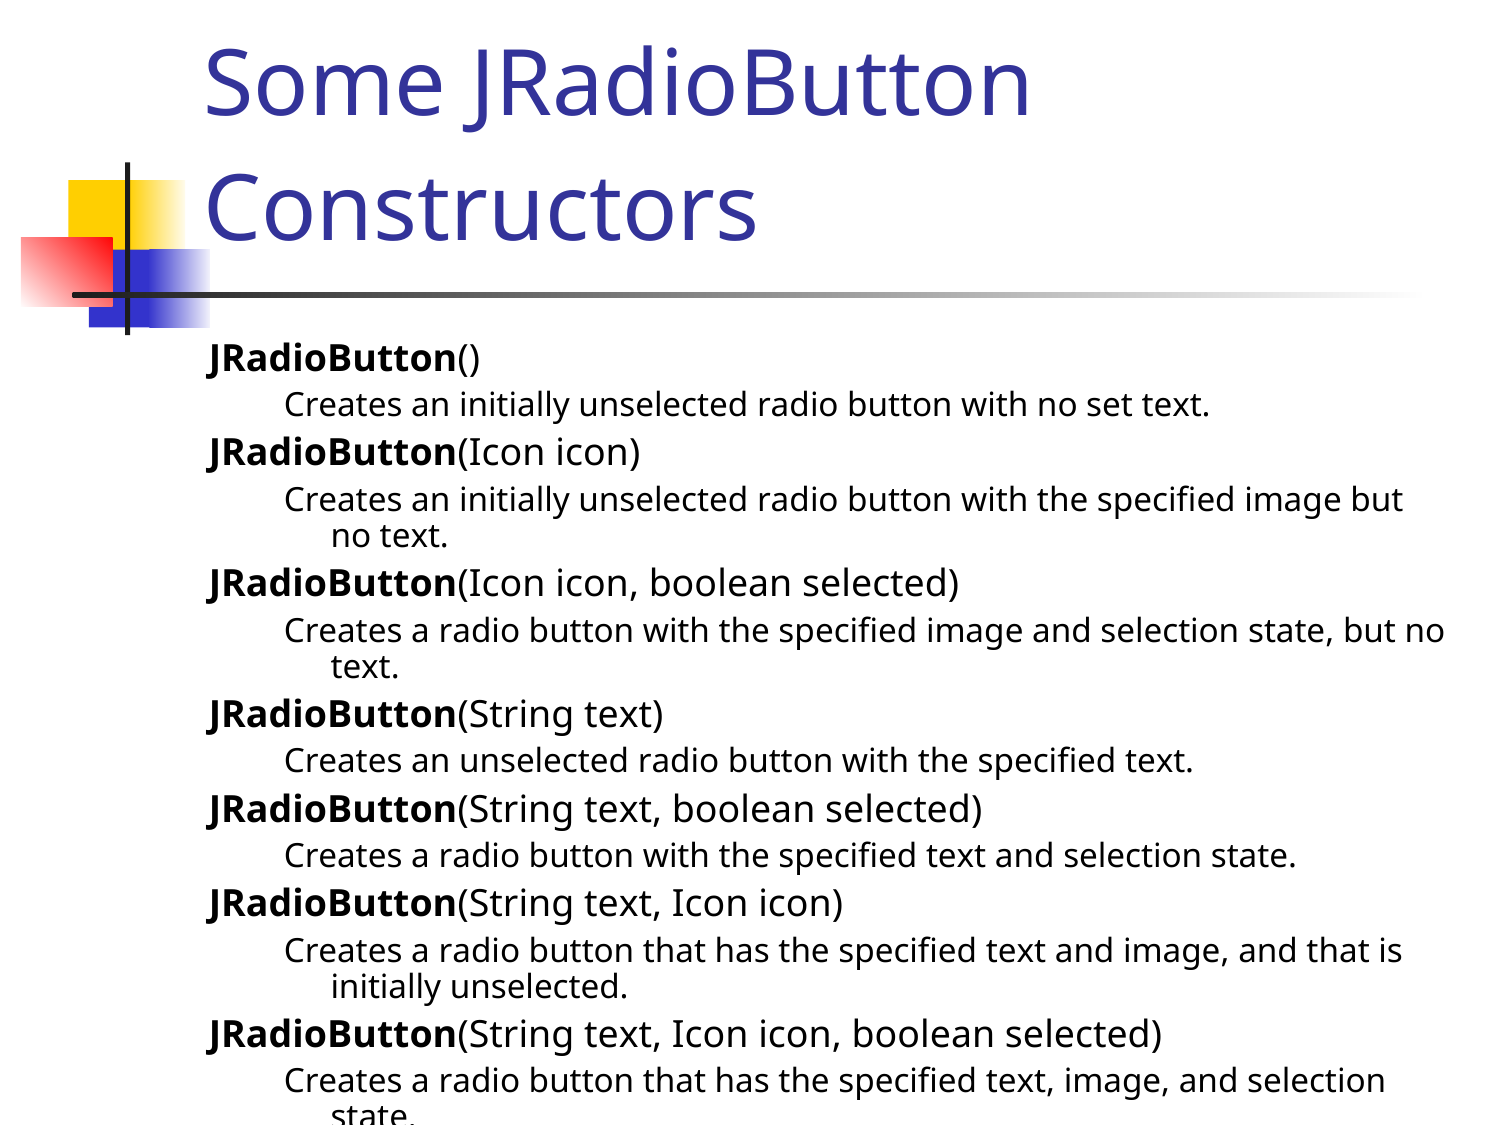

# Some JRadioButton Constructors
JRadioButton()
Creates an initially unselected radio button with no set text.
JRadioButton(Icon icon)
Creates an initially unselected radio button with the specified image but no text.
JRadioButton(Icon icon, boolean selected)
Creates a radio button with the specified image and selection state, but no text.
JRadioButton(String text)
Creates an unselected radio button with the specified text.
JRadioButton(String text, boolean selected)
Creates a radio button with the specified text and selection state.
JRadioButton(String text, Icon icon)
Creates a radio button that has the specified text and image, and that is initially unselected.
JRadioButton(String text, Icon icon, boolean selected)
Creates a radio button that has the specified text, image, and selection state.